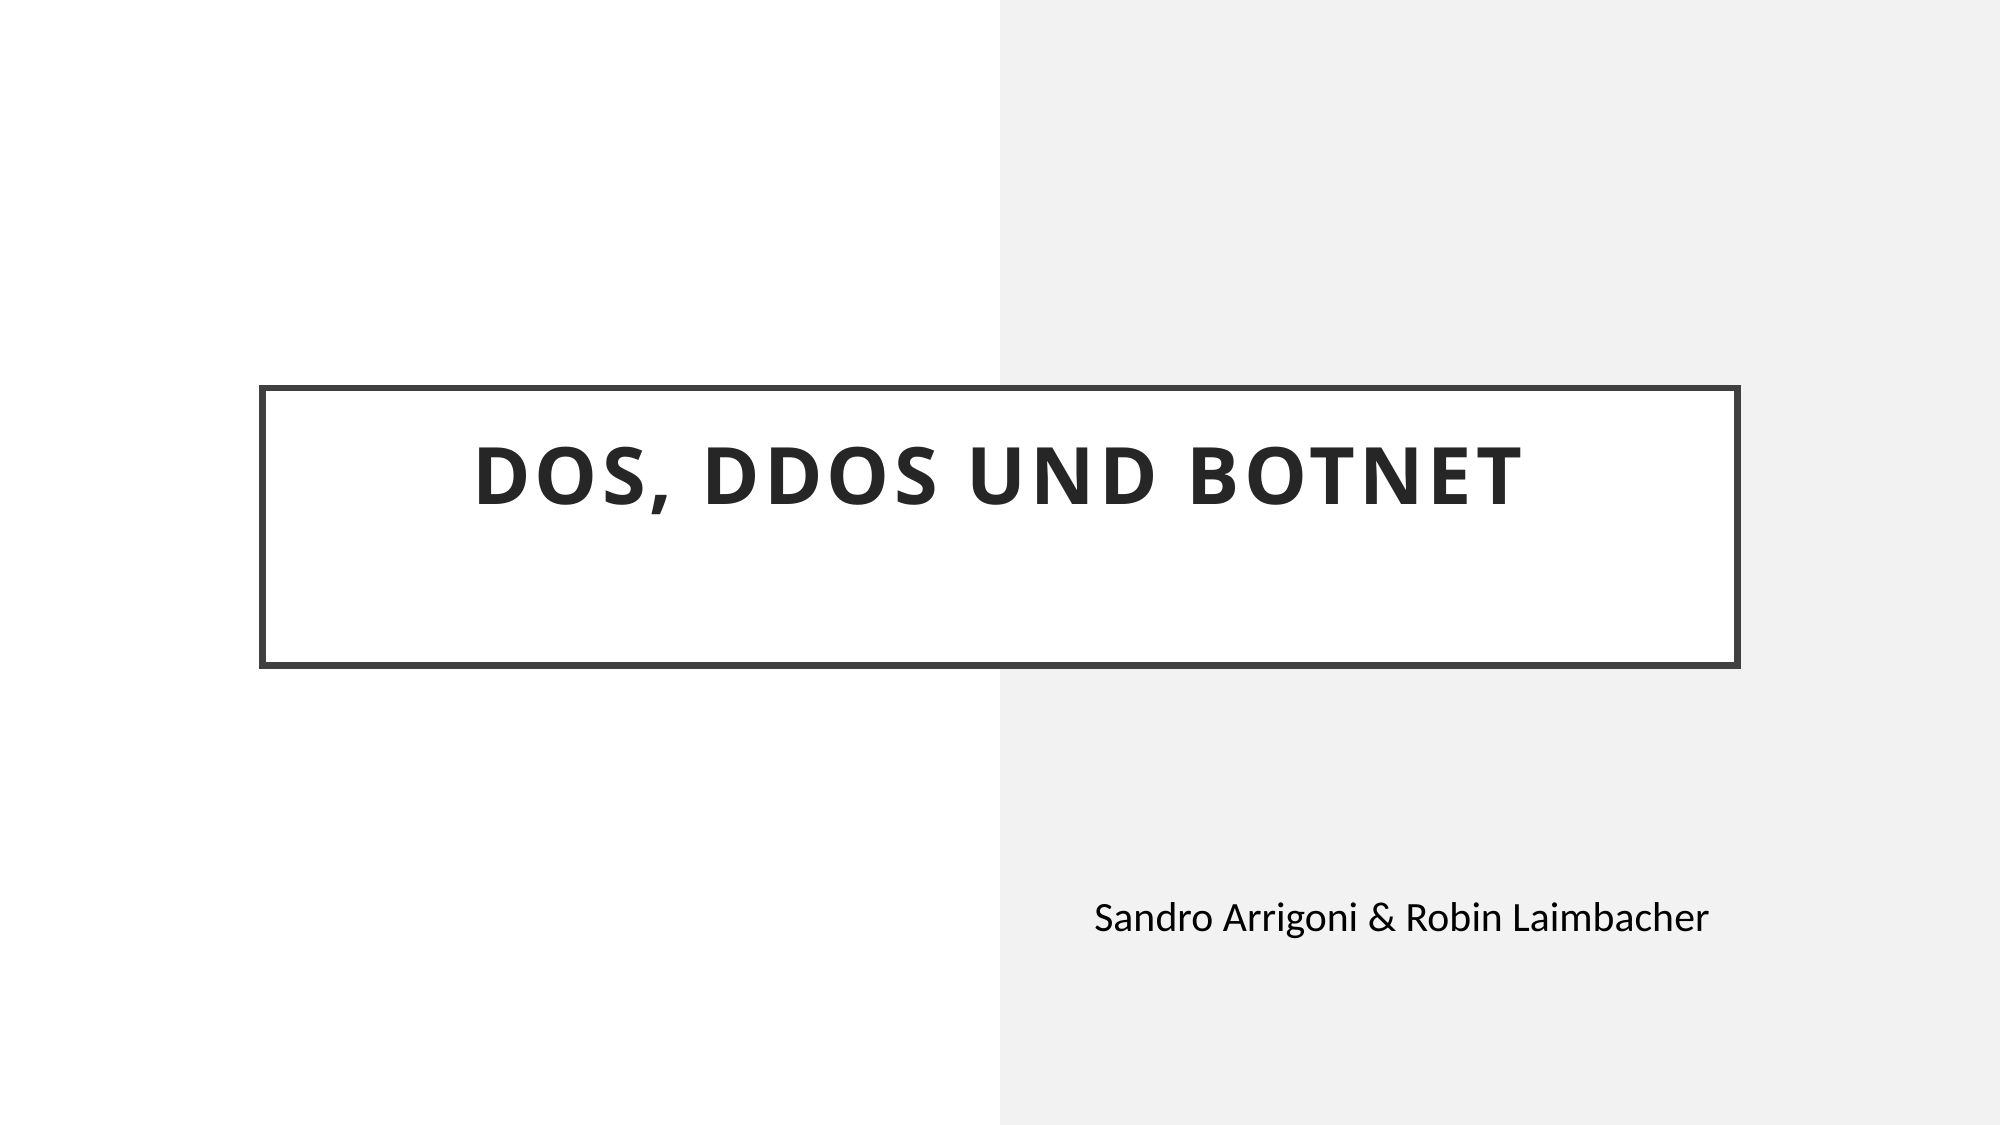

# DoS, DDoS und Botnet
Sandro Arrigoni & Robin Laimbacher